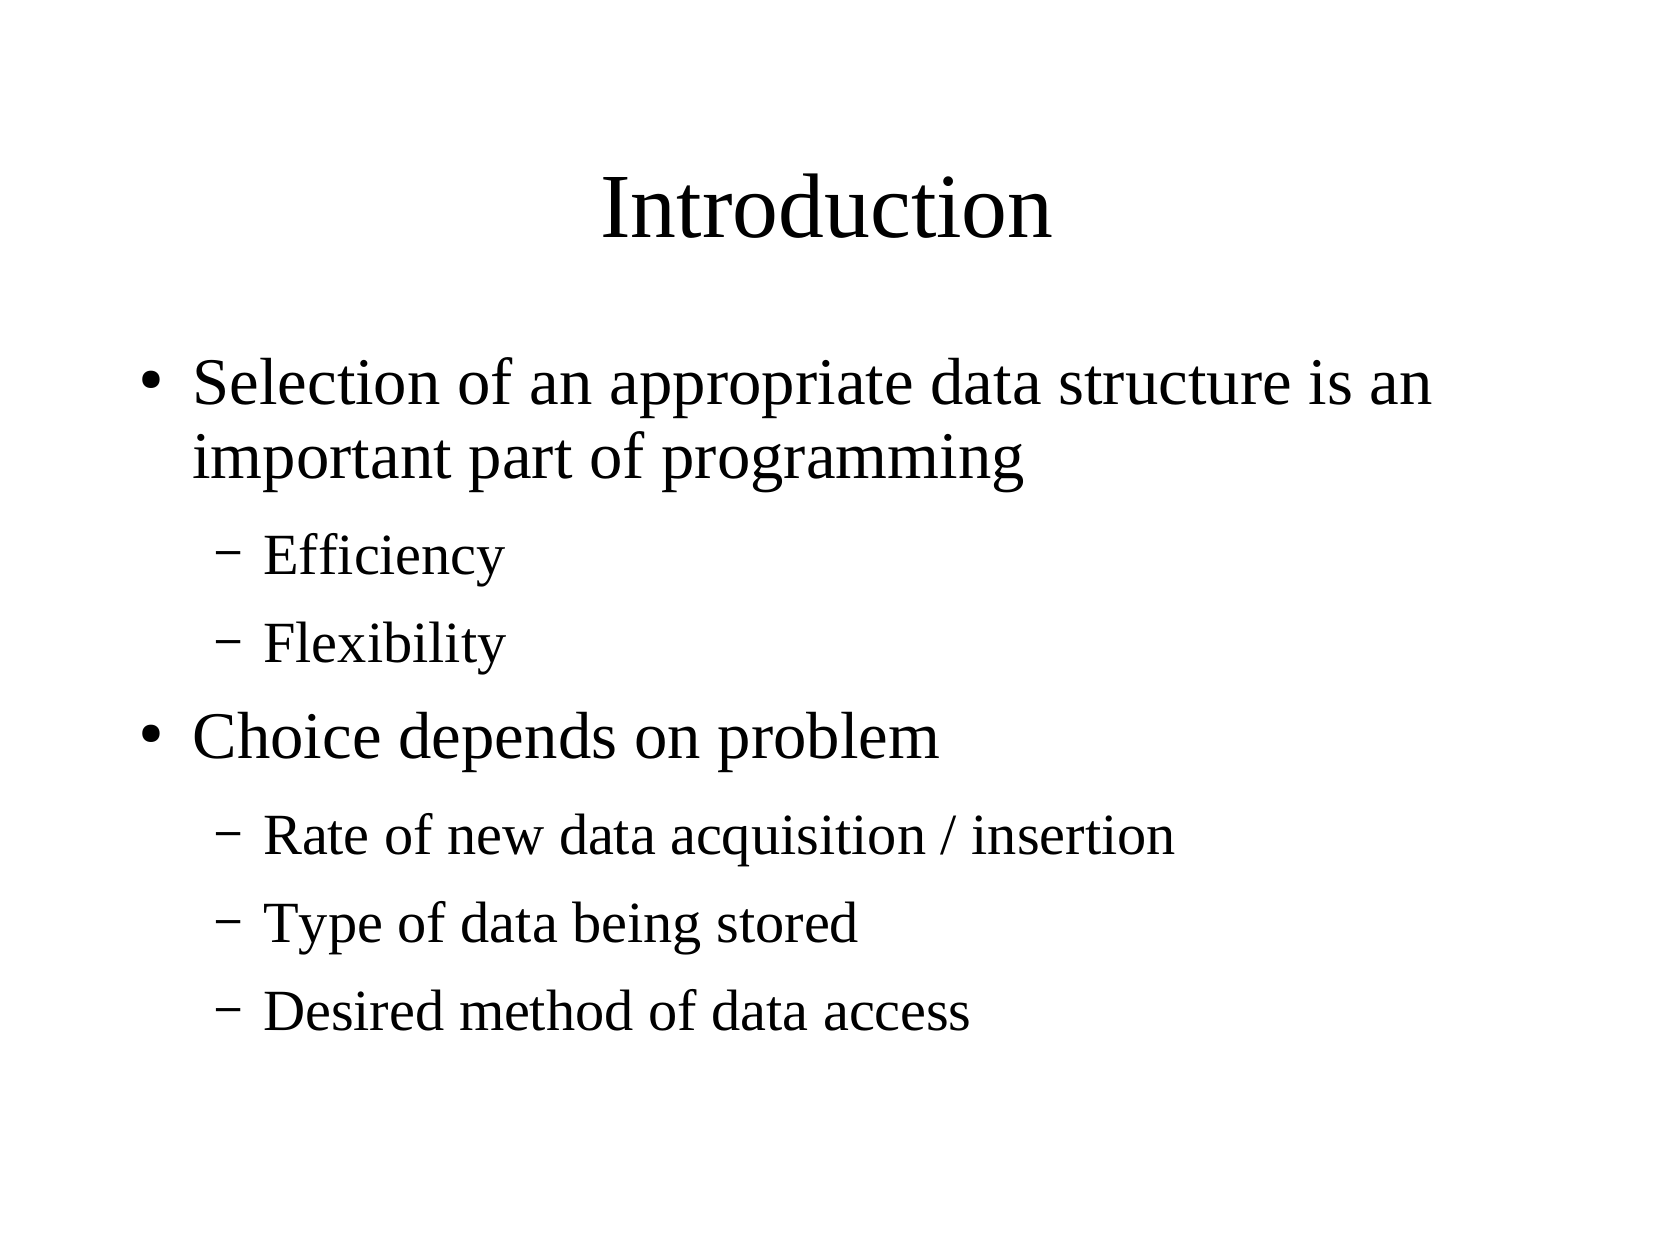

# Introduction
Selection of an appropriate data structure is an important part of programming
Efficiency
Flexibility
Choice depends on problem
Rate of new data acquisition / insertion
Type of data being stored
Desired method of data access